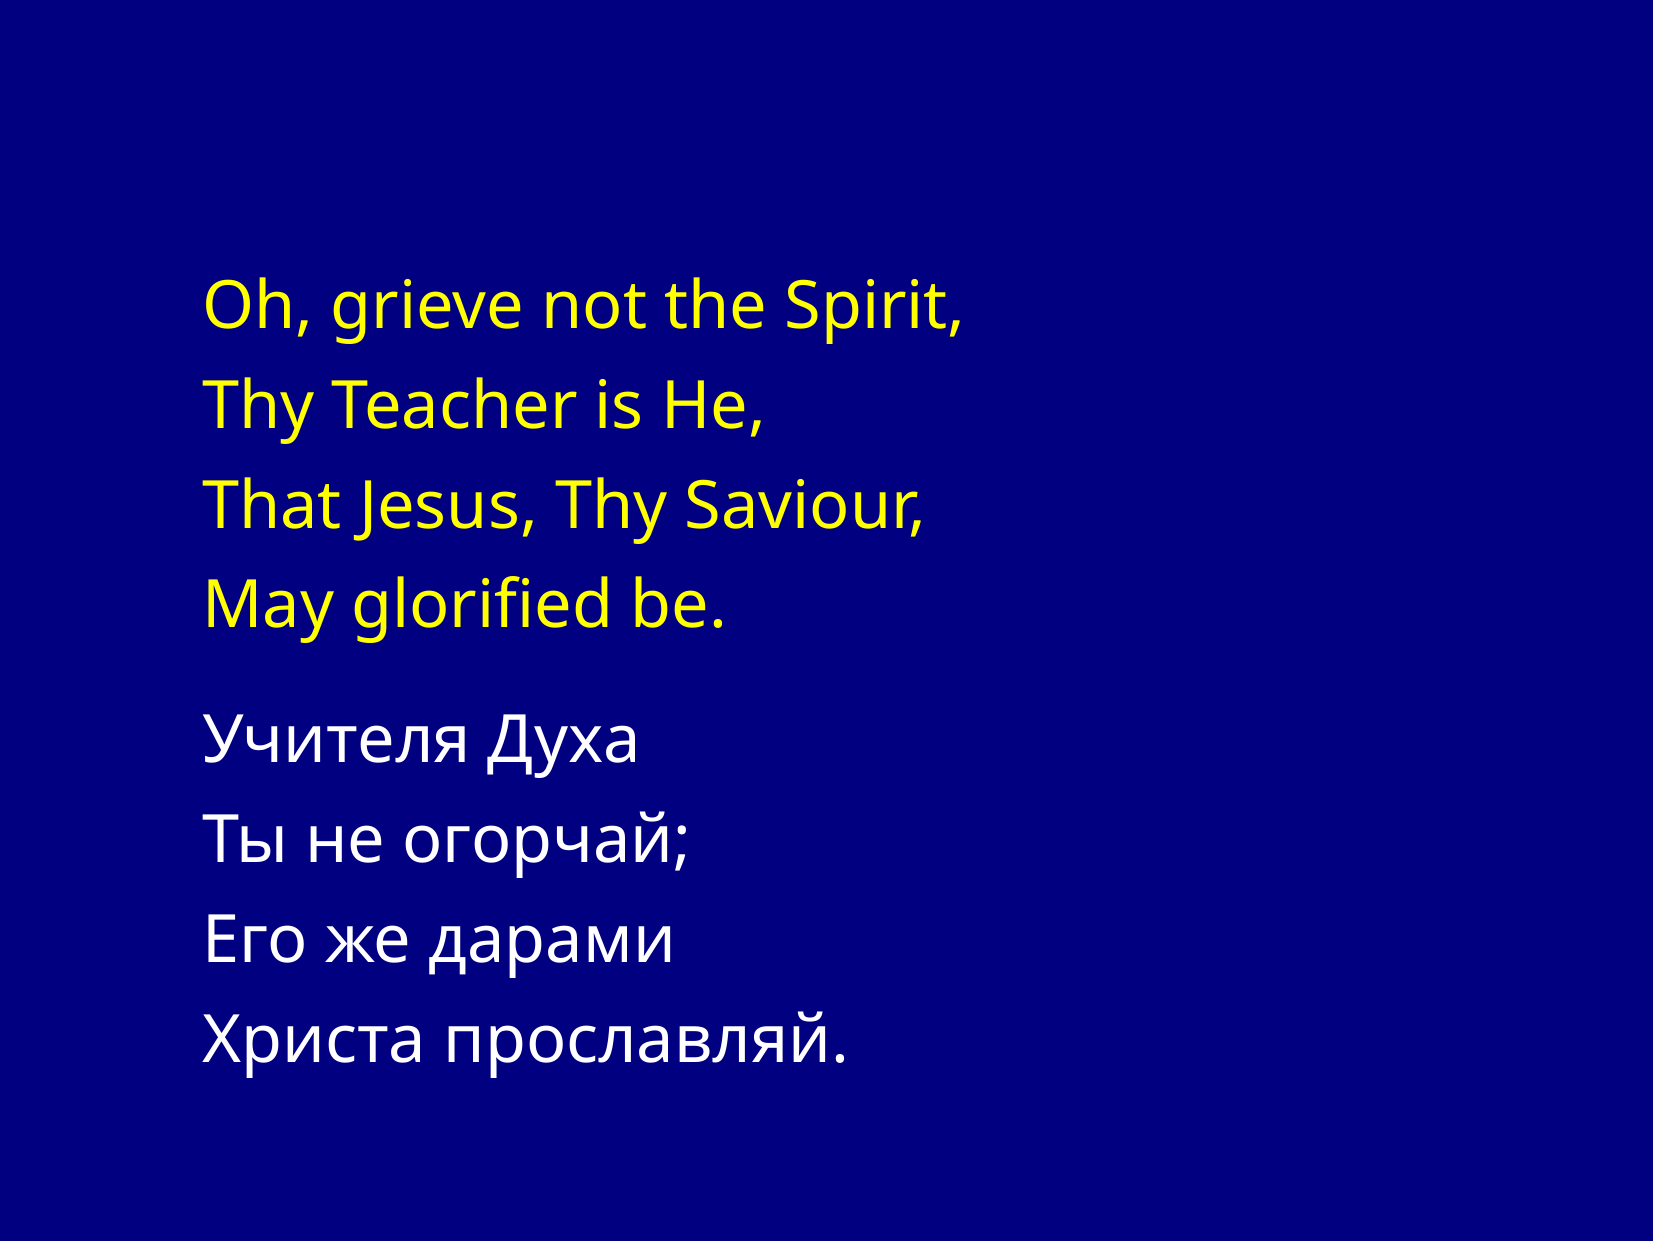

Oh, grieve not the Spirit,
	Thy Teacher is He,
	That Jesus, Thy Saviour,
	May glorified be.
	Учителя Духа
	Ты не огорчай;
	Его же дарами
	Христа прославляй.